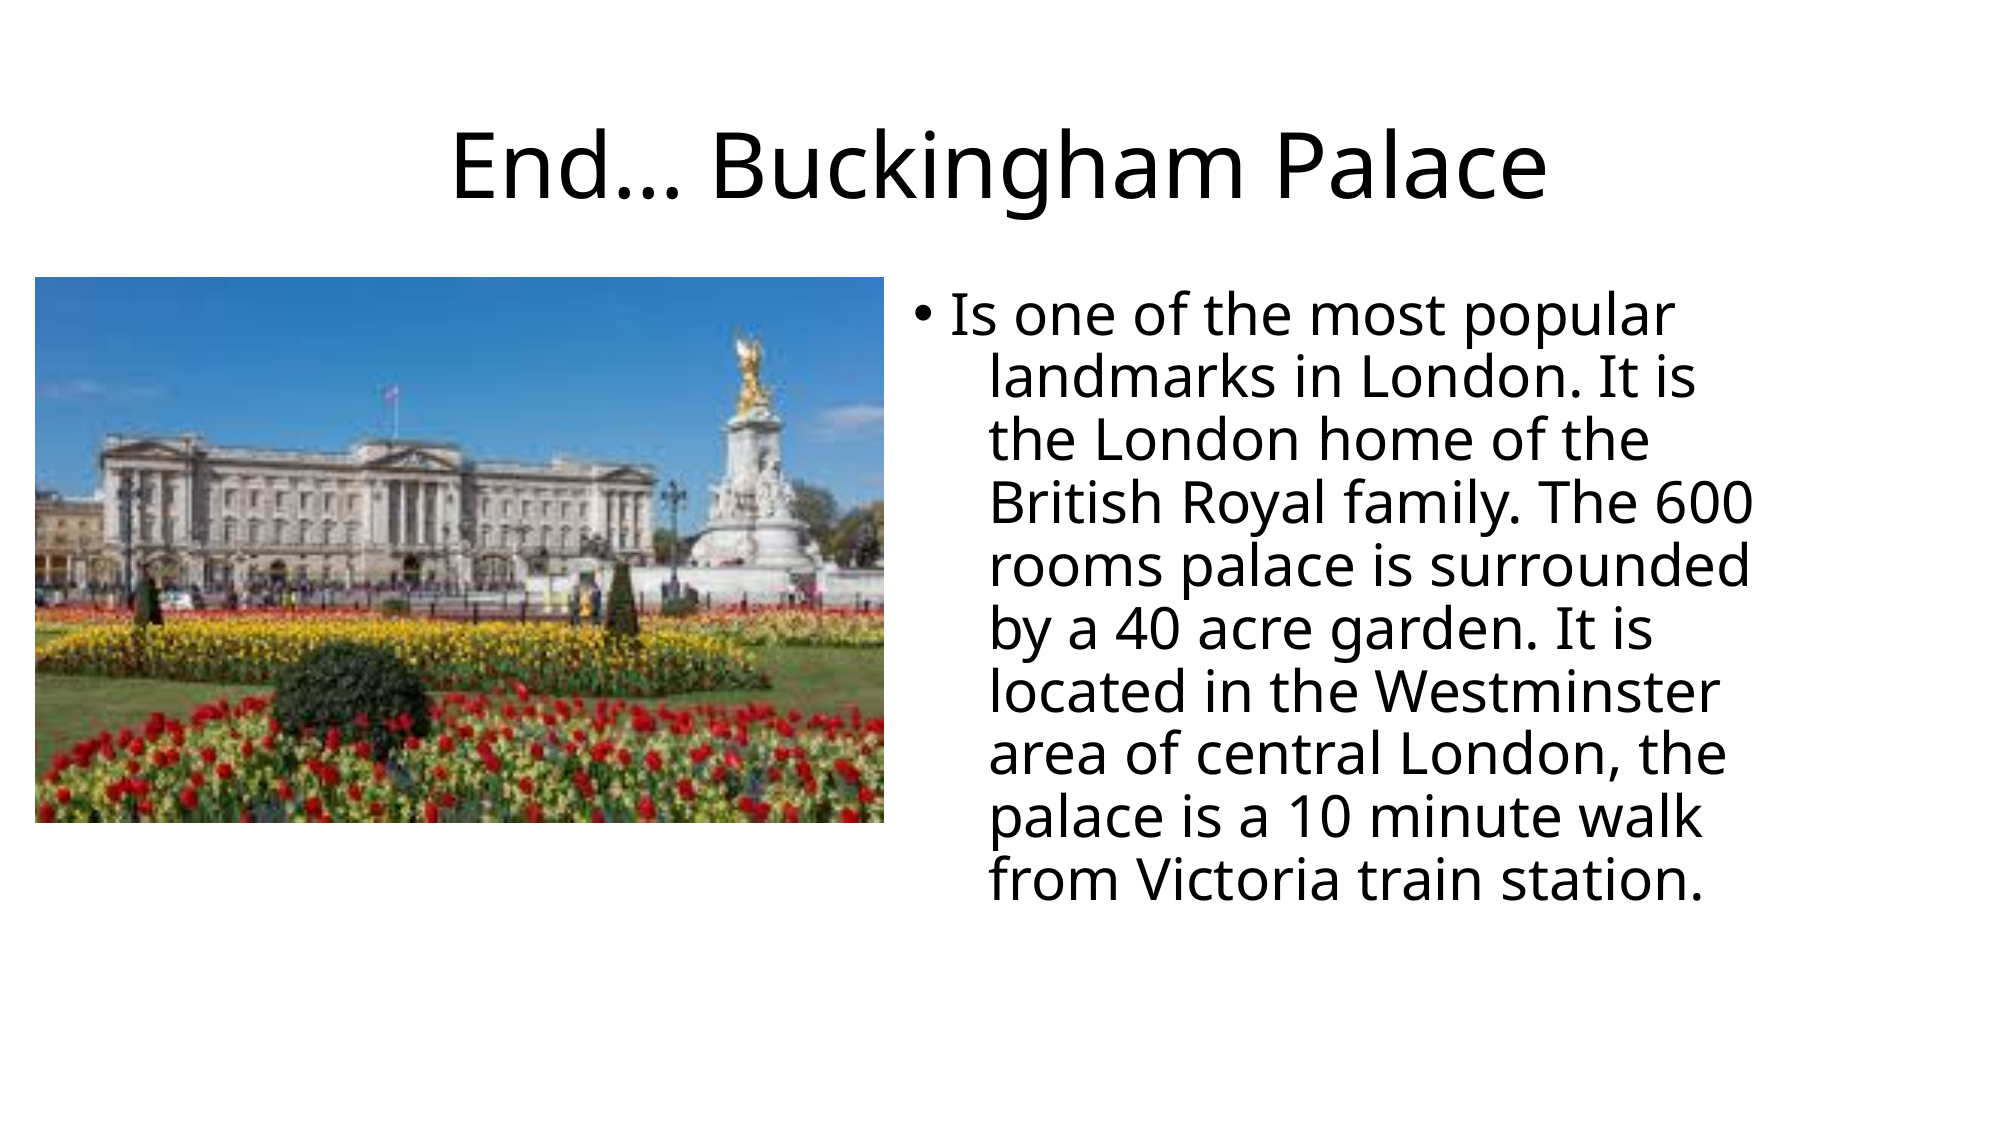

# End… Buckingham Palace
Is one of the most popular landmarks in London. It is the London home of the British Royal family. The 600 rooms palace is surrounded by a 40 acre garden. It is located in the Westminster area of central London, the palace is a 10 minute walk from Victoria train station.